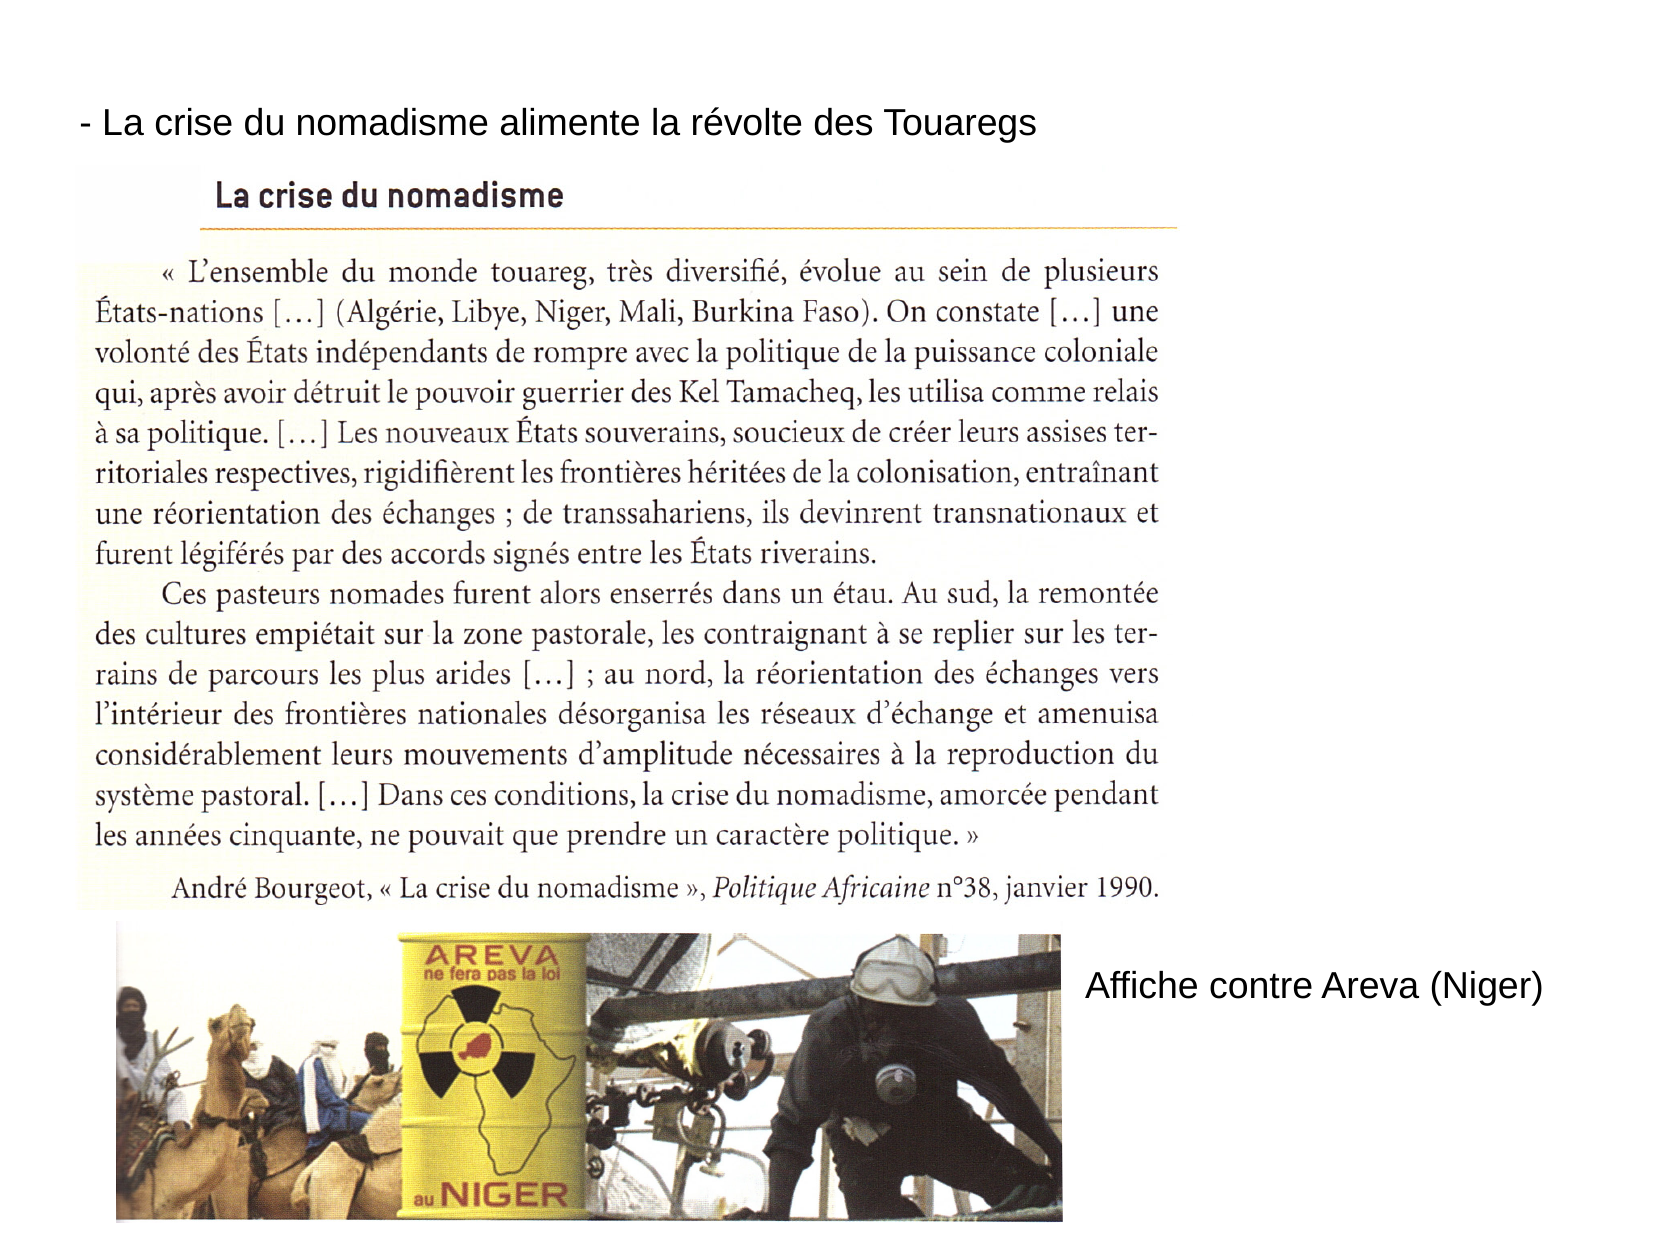

- La crise du nomadisme alimente la révolte des Touaregs
Affiche contre Areva (Niger)